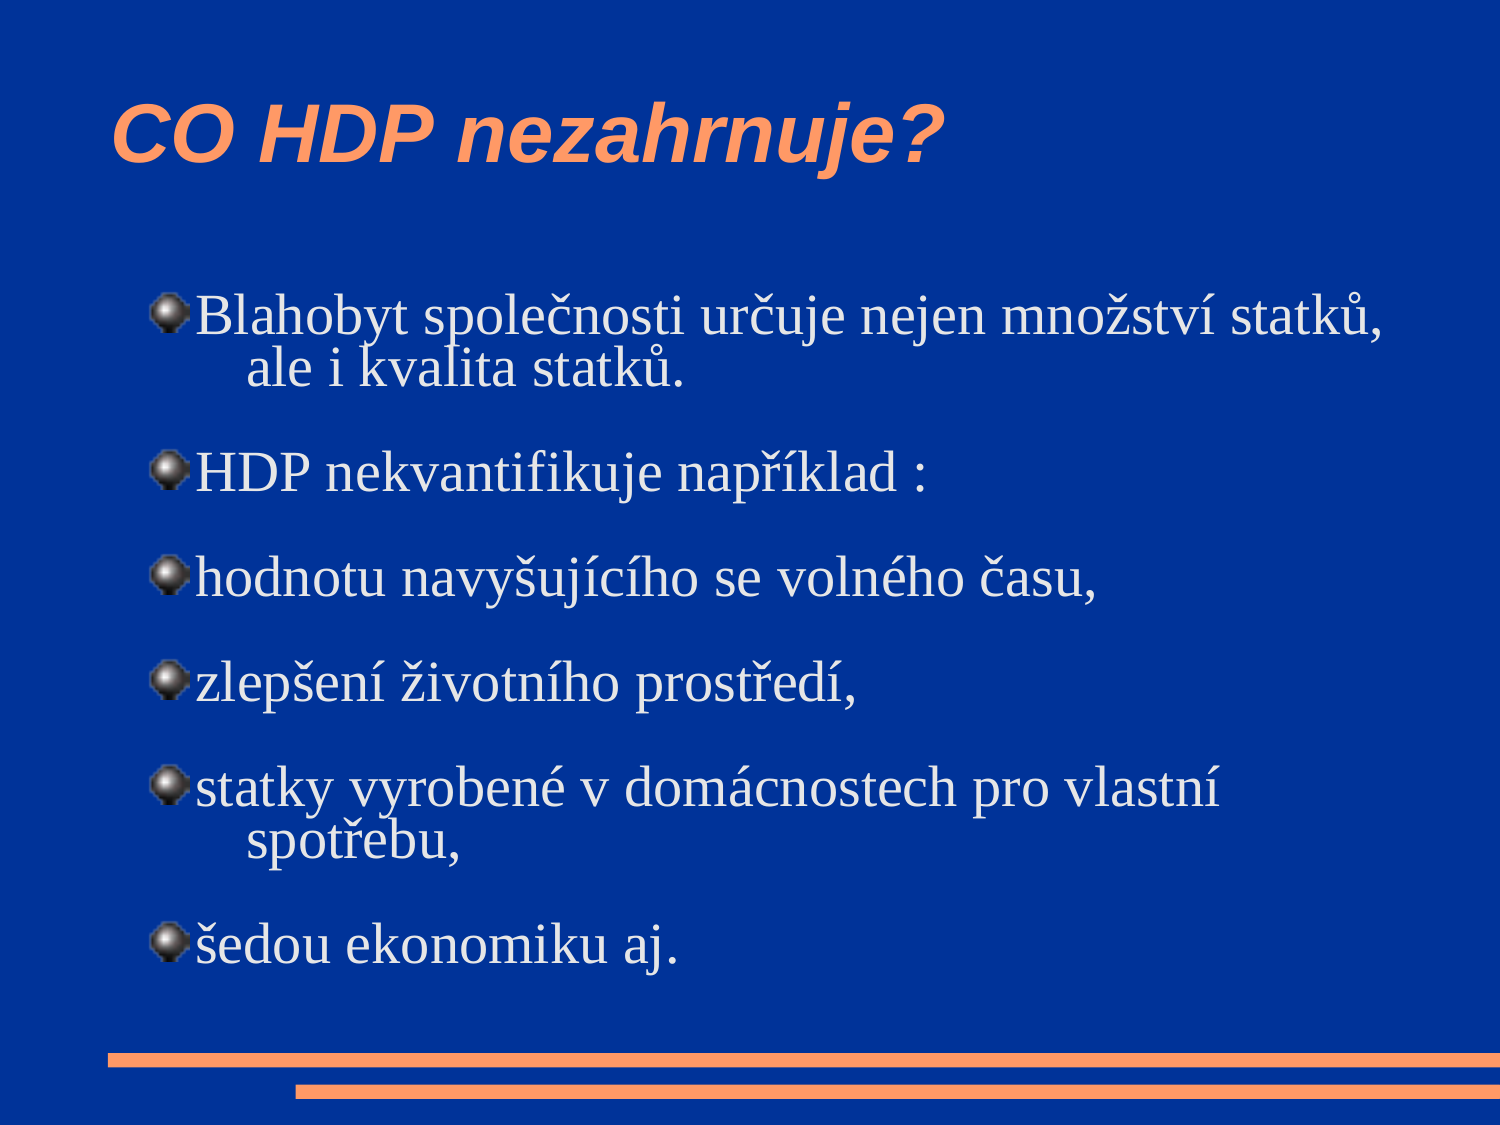

# CO HDP nezahrnuje?
Blahobyt společnosti určuje nejen množství statků, ale i kvalita statků.
HDP nekvantifikuje například :
hodnotu navyšujícího se volného času,
zlepšení životního prostředí,
statky vyrobené v domácnostech pro vlastní spotřebu,
šedou ekonomiku aj.